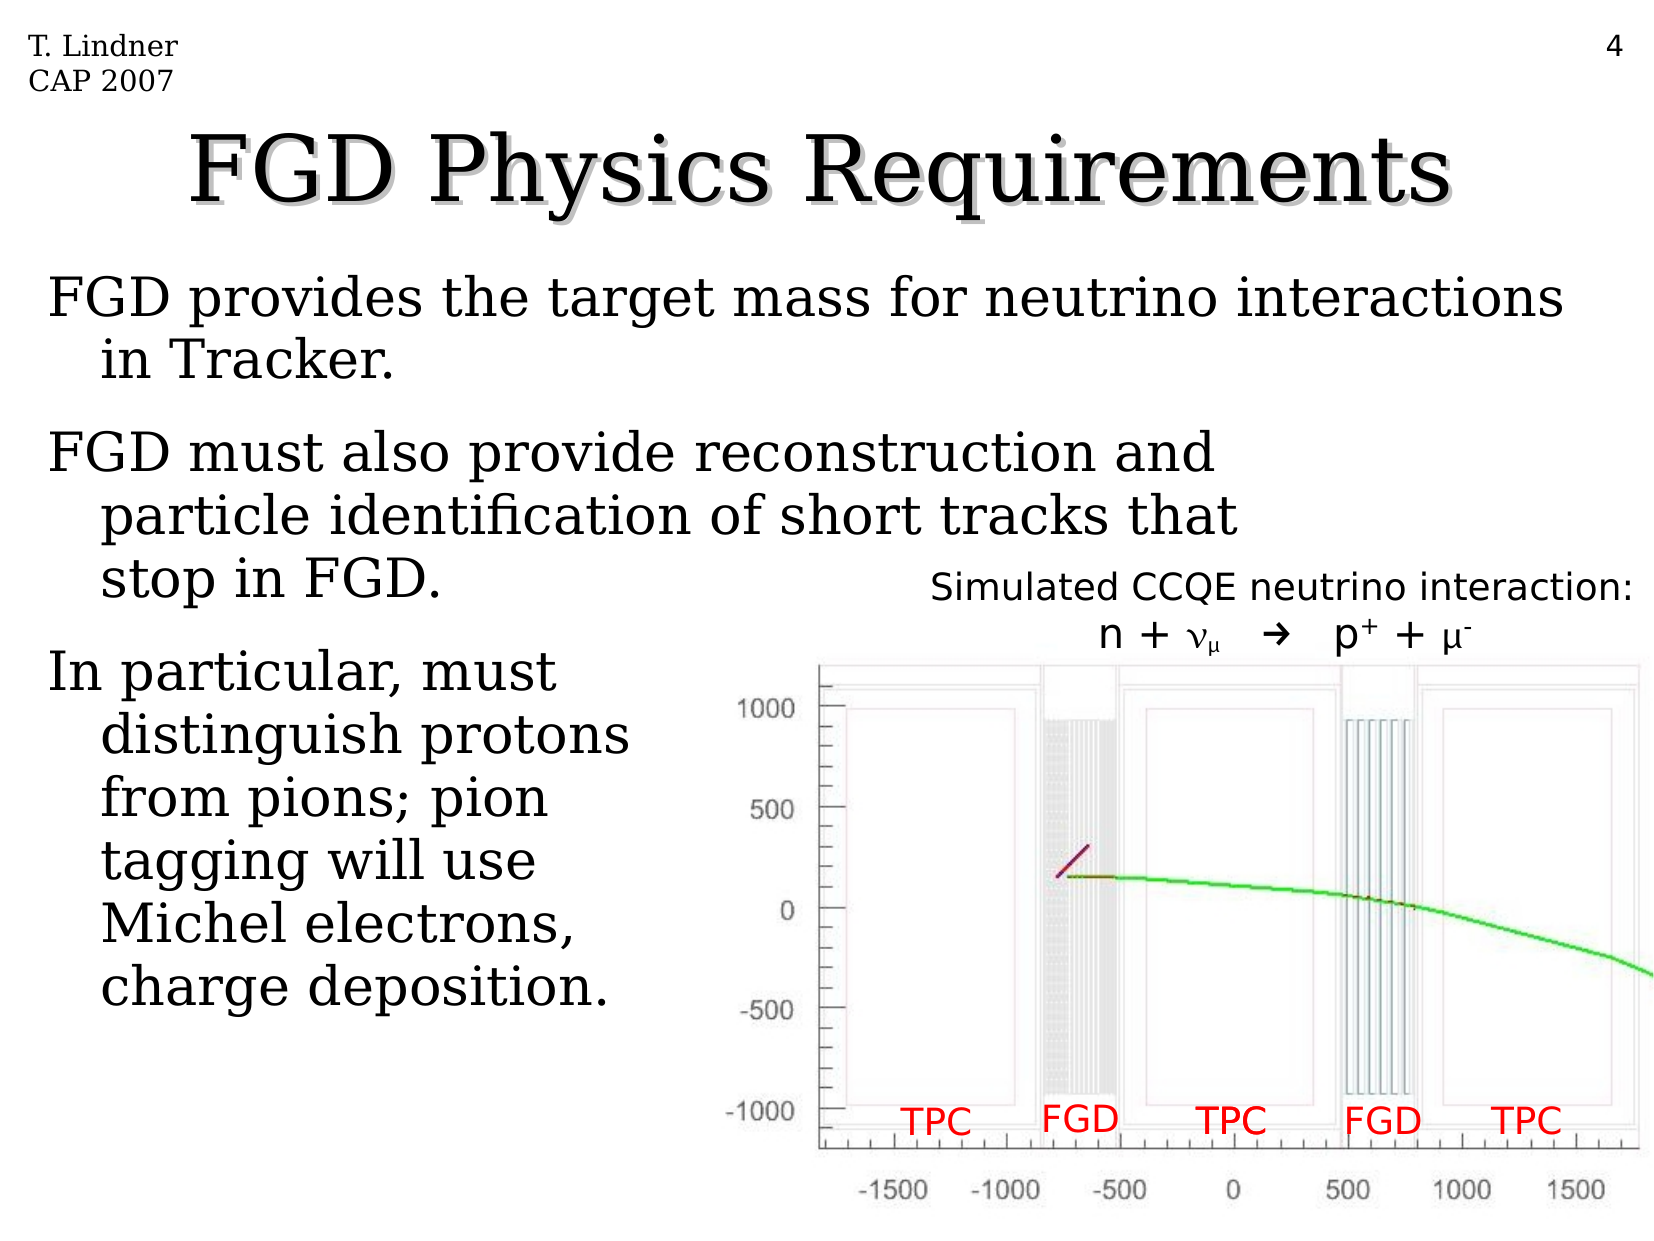

4
# FGD Physics Requirements
FGD provides the target mass for neutrino interactions in Tracker.
FGD must also provide reconstruction and
particle identification of short tracks that
stop in FGD.
In particular, must
distinguish protons
from pions; pion
tagging will use
Michel electrons,
charge deposition.
Simulated CCQE neutrino interaction:
n +  → p+ + -
FGD
TPC
TPC
FGD
TPC
TPC